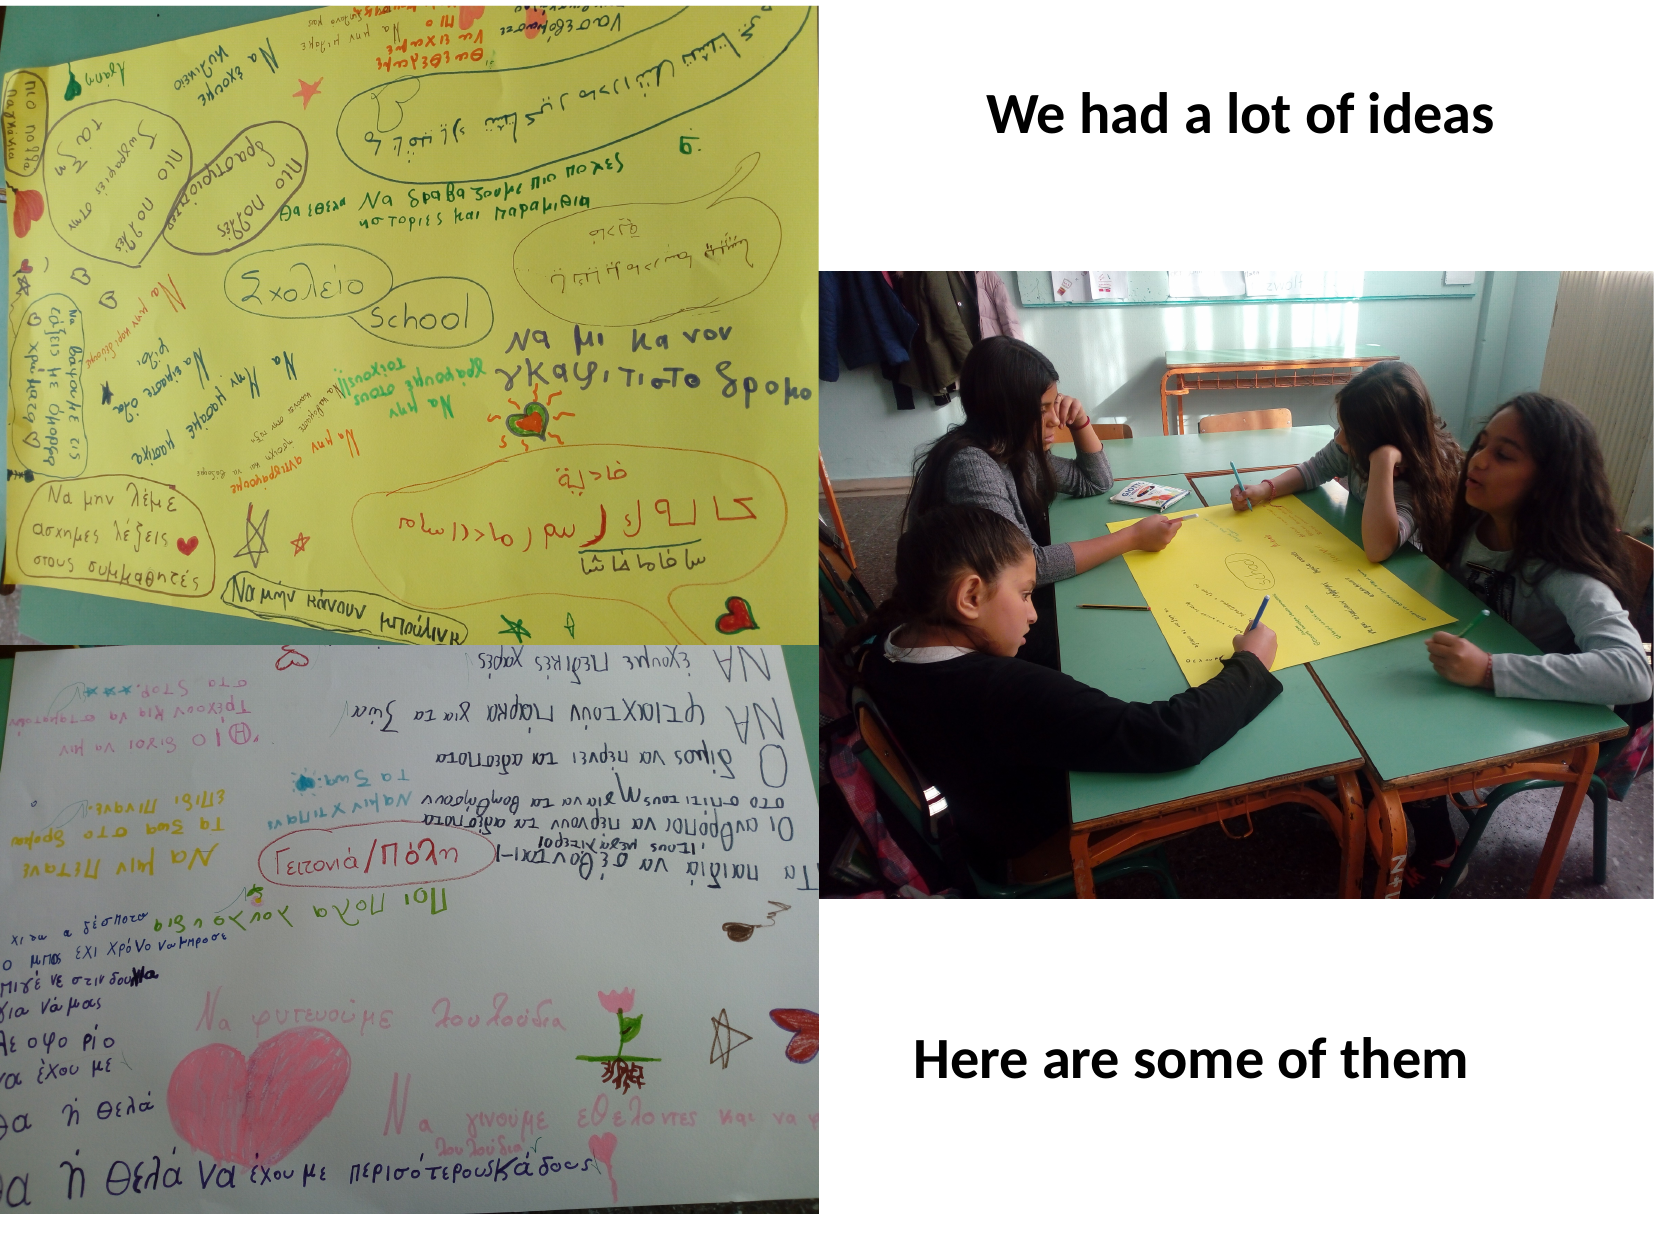

We had a lot of ideas
Here are some of them